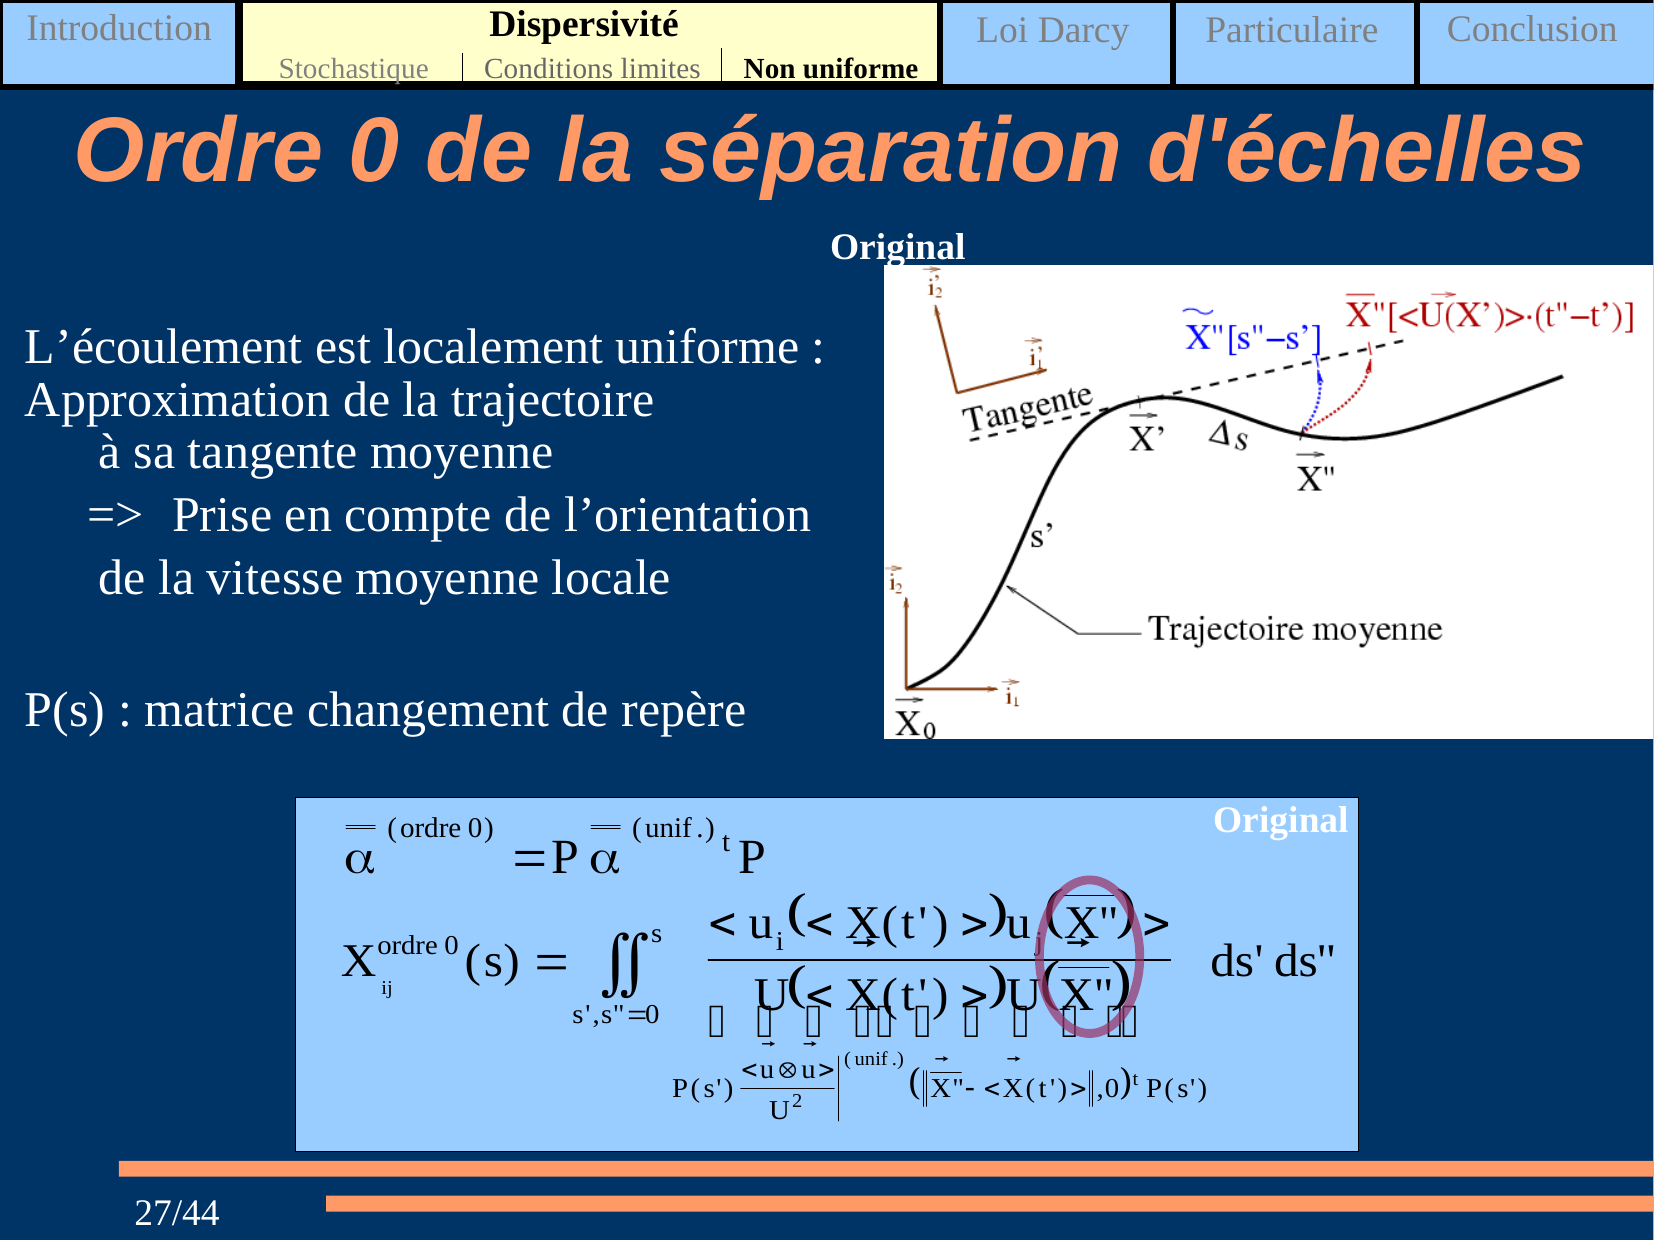

Dispersivité
Introduction
Conclusion
Loi Darcy
Particulaire
Stochastique
Conditions limites
Non uniforme
Ordre 0 de la séparation d'échelles
Original
L’écoulement est localement uniforme :
Approximation de la trajectoire
	à sa tangente moyenne
 =>	Prise en compte de l’orientation
	de la vitesse moyenne locale
P(s) : matrice changement de repère
Original